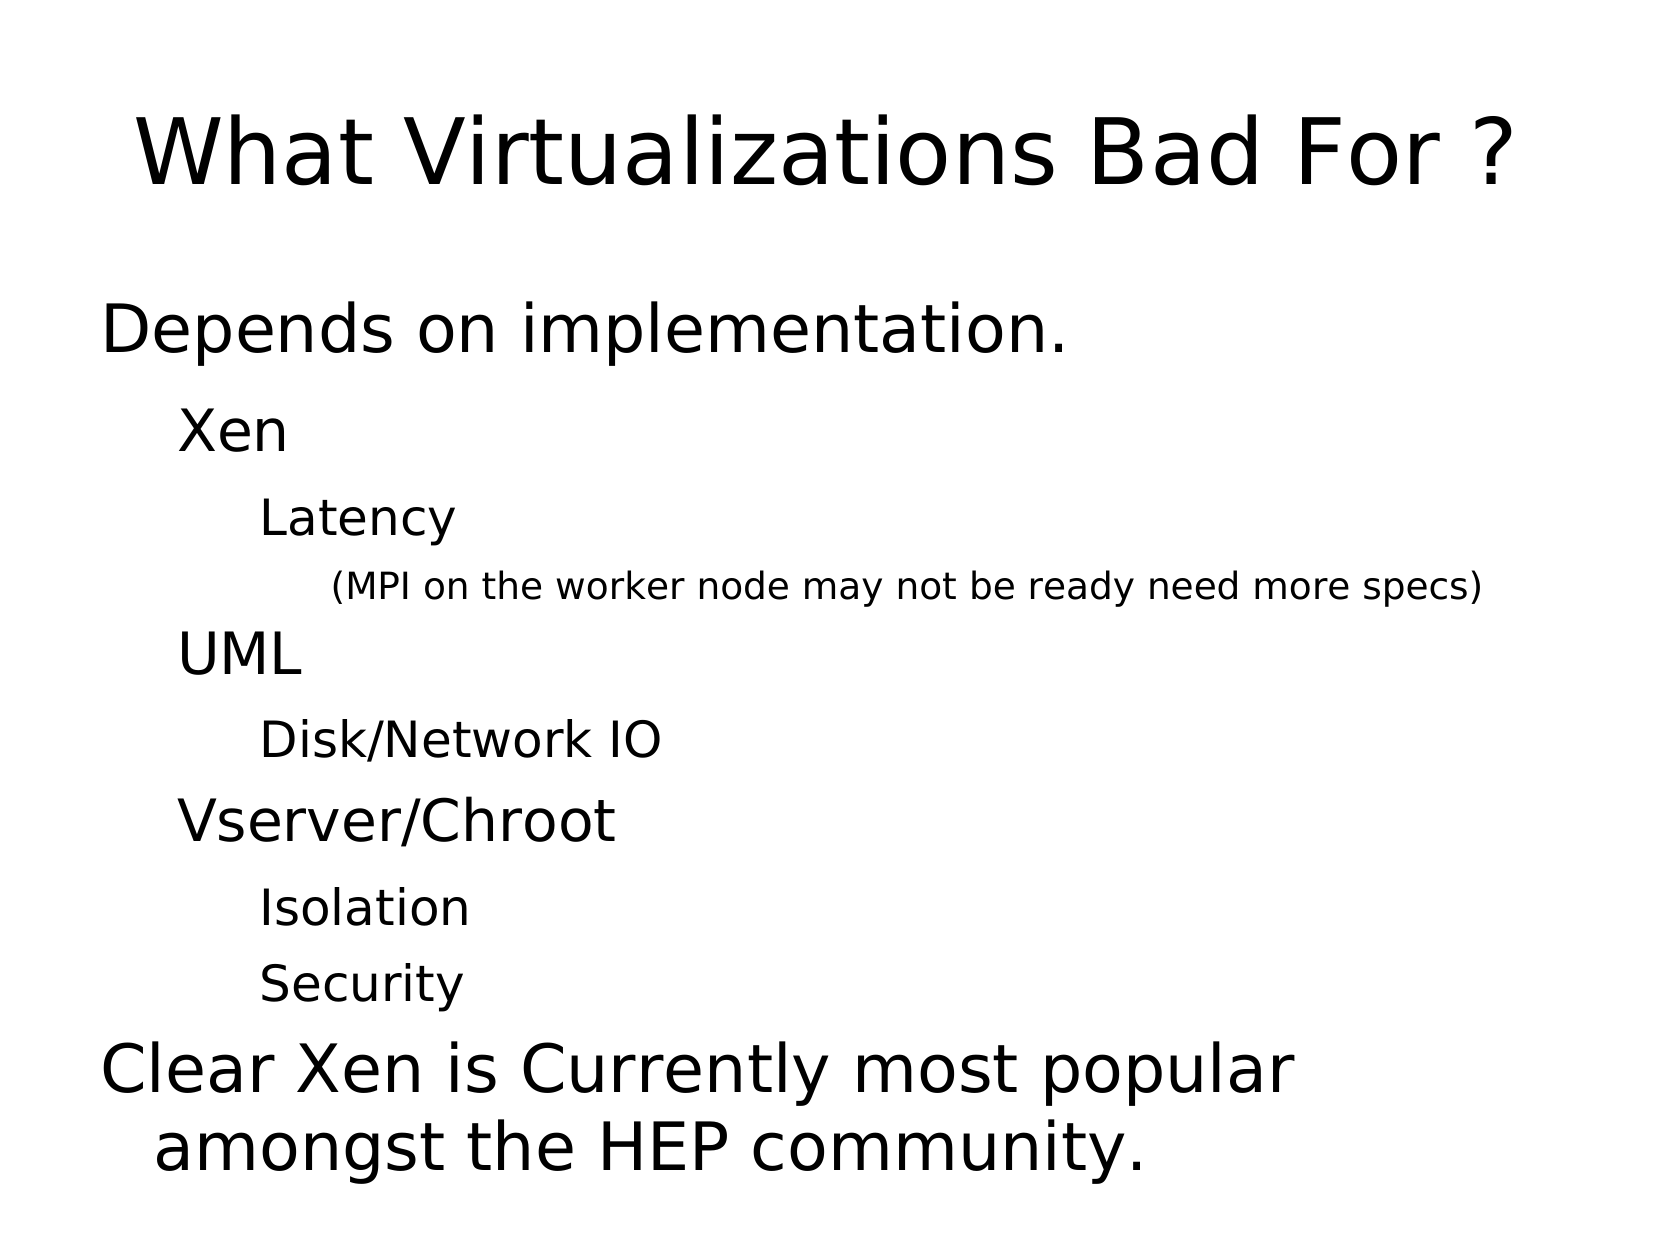

# What Virtualizations Bad For ?
Depends on implementation.
Xen
Latency
(MPI on the worker node may not be ready need more specs)
UML
Disk/Network IO
Vserver/Chroot
Isolation
Security
Clear Xen is Currently most popular amongst the HEP community.